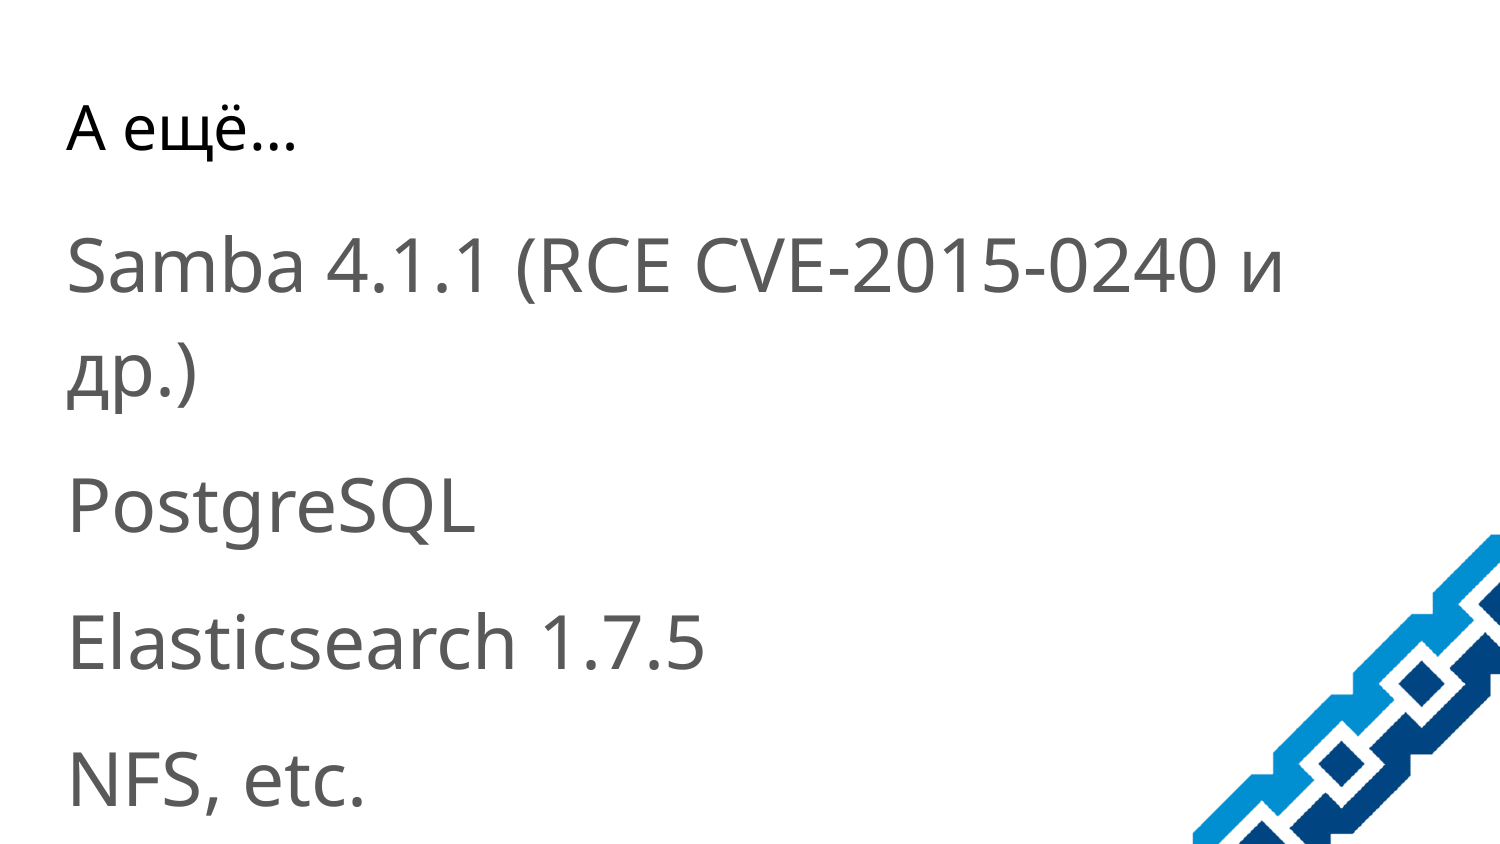

# А ещё…
Samba 4.1.1 (RCE CVE-2015-0240 и др.)
PostgreSQL
Elasticsearch 1.7.5
NFS, etc.